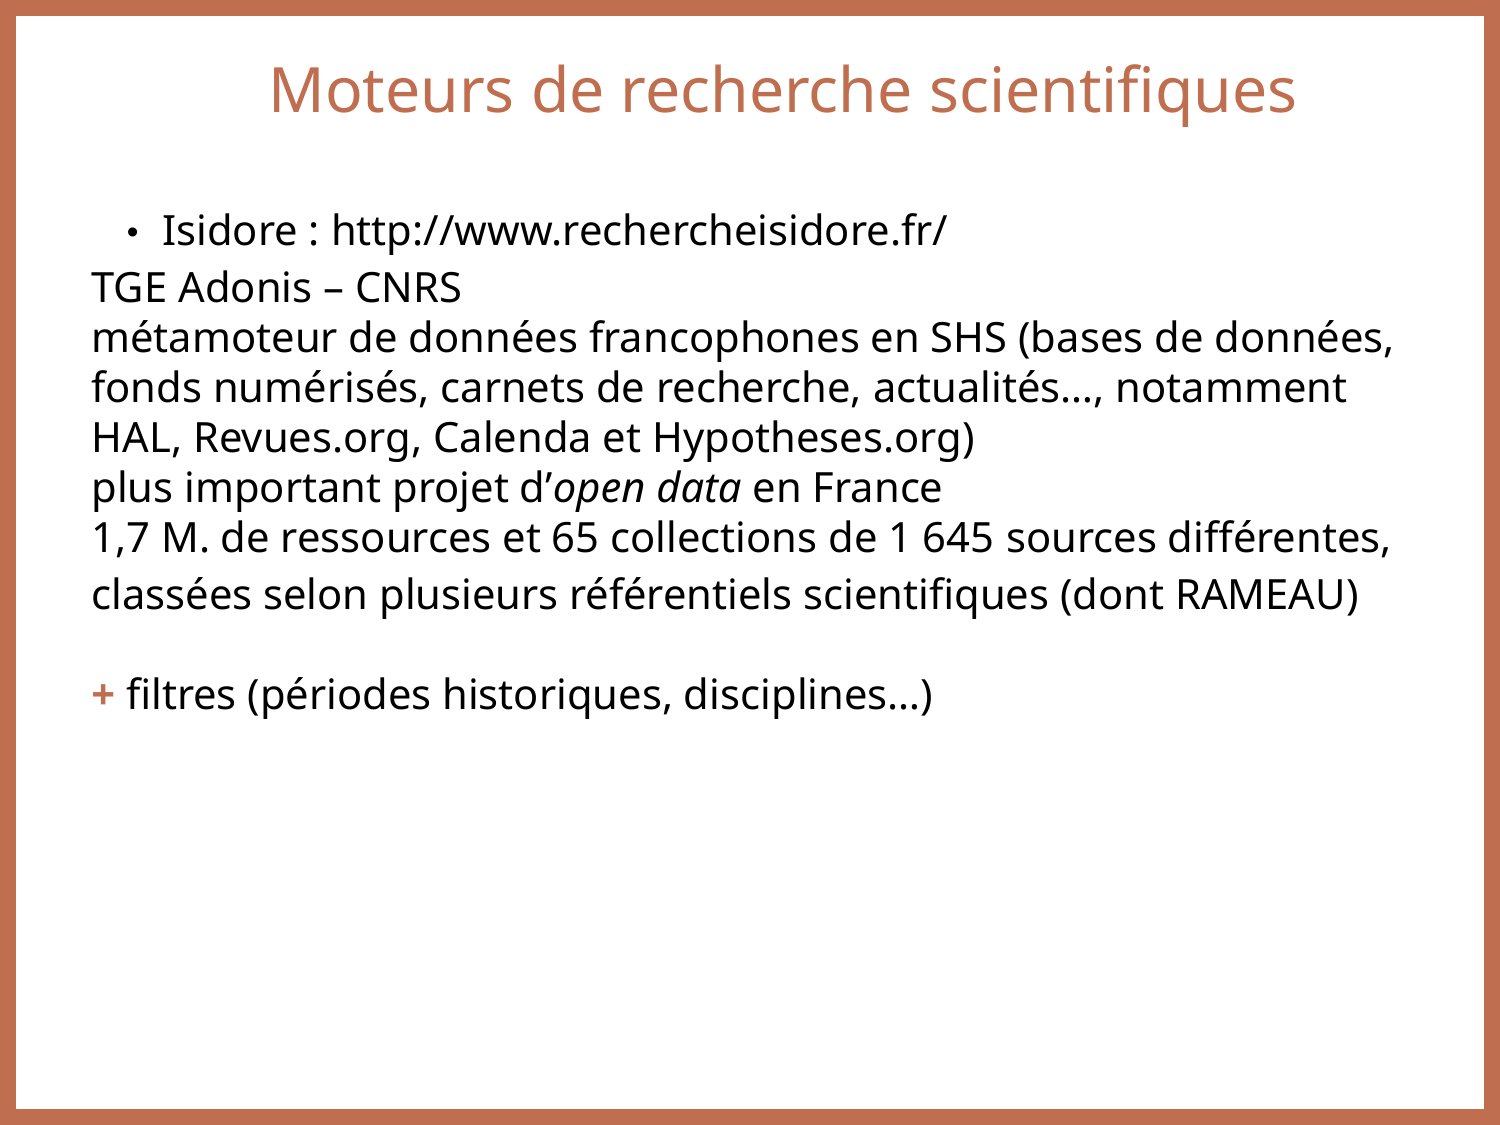

Moteurs de recherche scientifiques
Isidore : http://www.rechercheisidore.fr/
TGE Adonis – CNRS
métamoteur de données francophones en SHS (bases de données, fonds numérisés, carnets de recherche, actualités…, notamment HAL, Revues.org, Calenda et Hypotheses.org)
plus important projet d’open data en France
1,7 M. de ressources et 65 collections de 1 645 sources différentes, classées selon plusieurs référentiels scientifiques (dont RAMEAU)
+ filtres (périodes historiques, disciplines…)